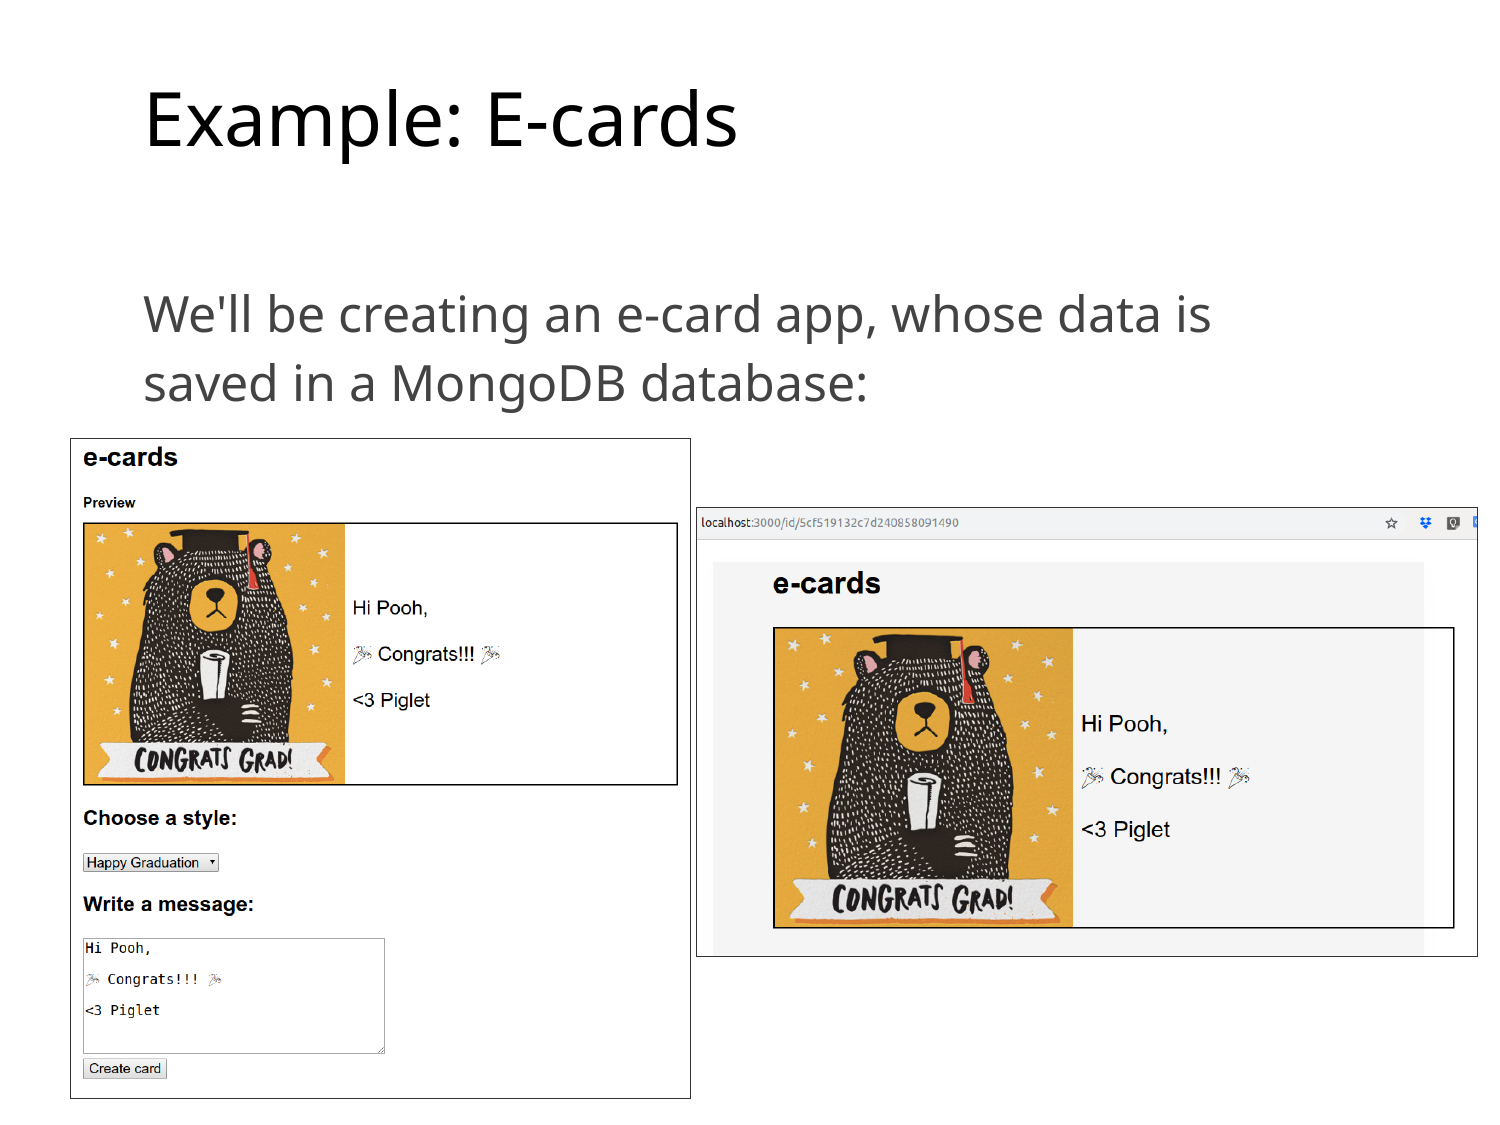

# Example: E-cards
We'll be creating an e-card app, whose data is saved in a MongoDB database: